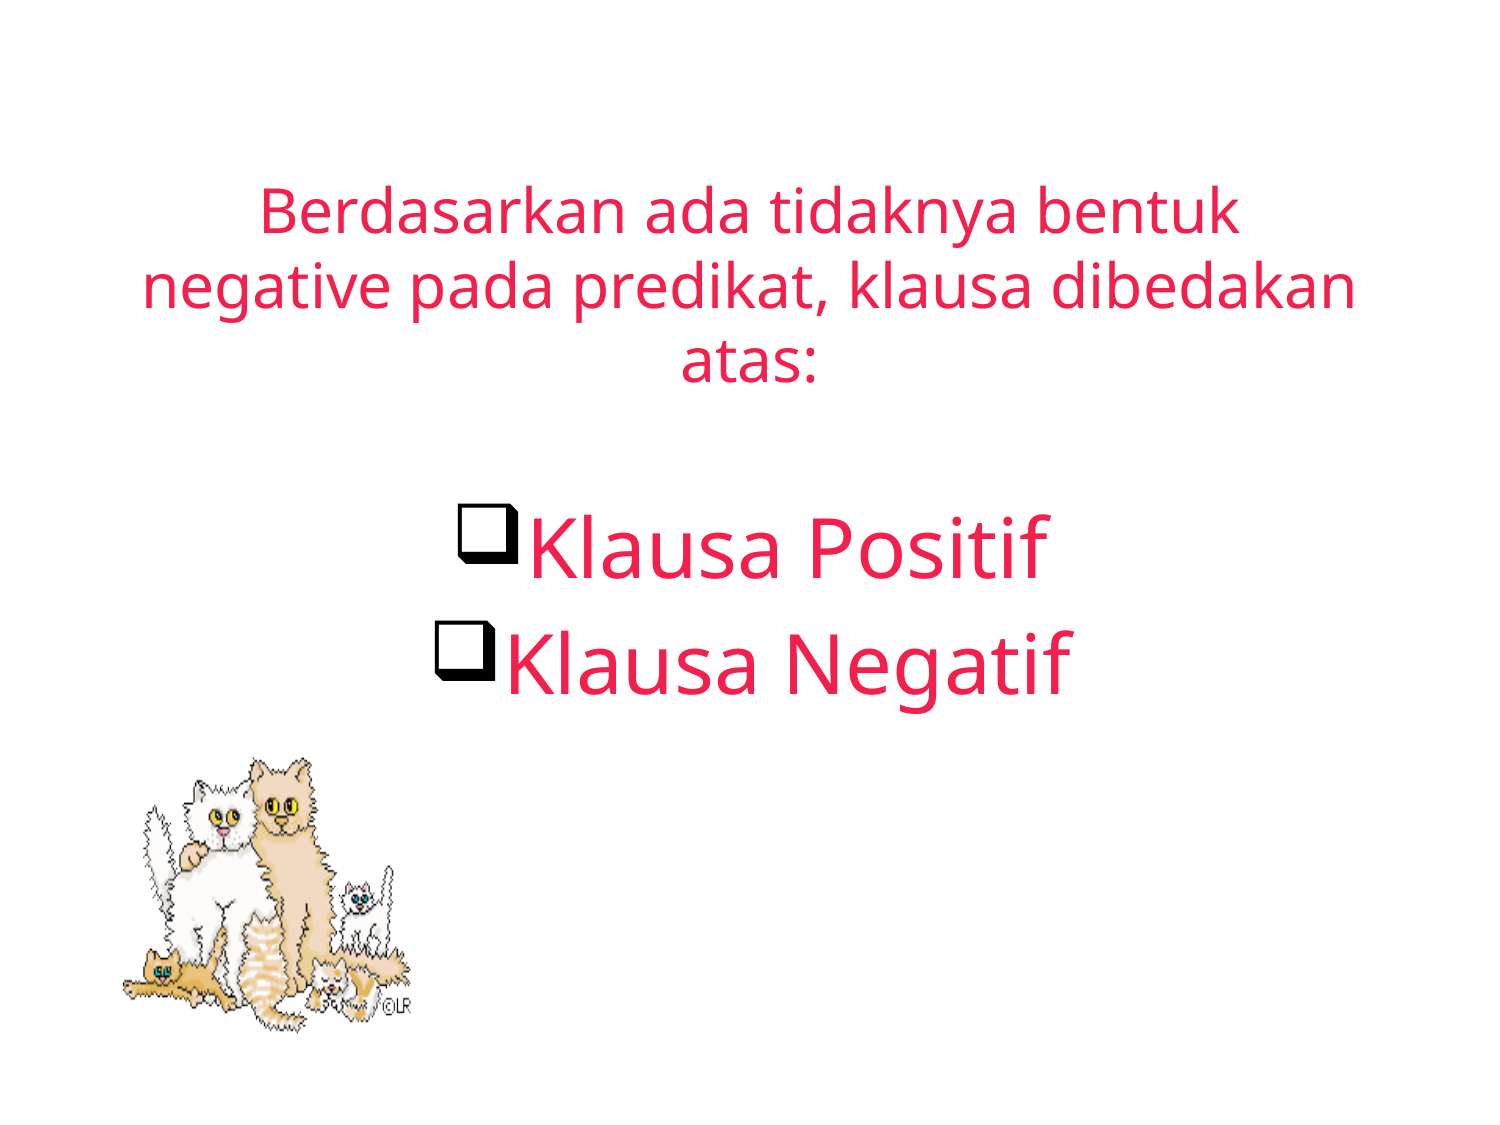

# Berdasarkan ada tidaknya bentuk negative pada predikat, klausa dibedakan atas:
Klausa Positif
Klausa Negatif